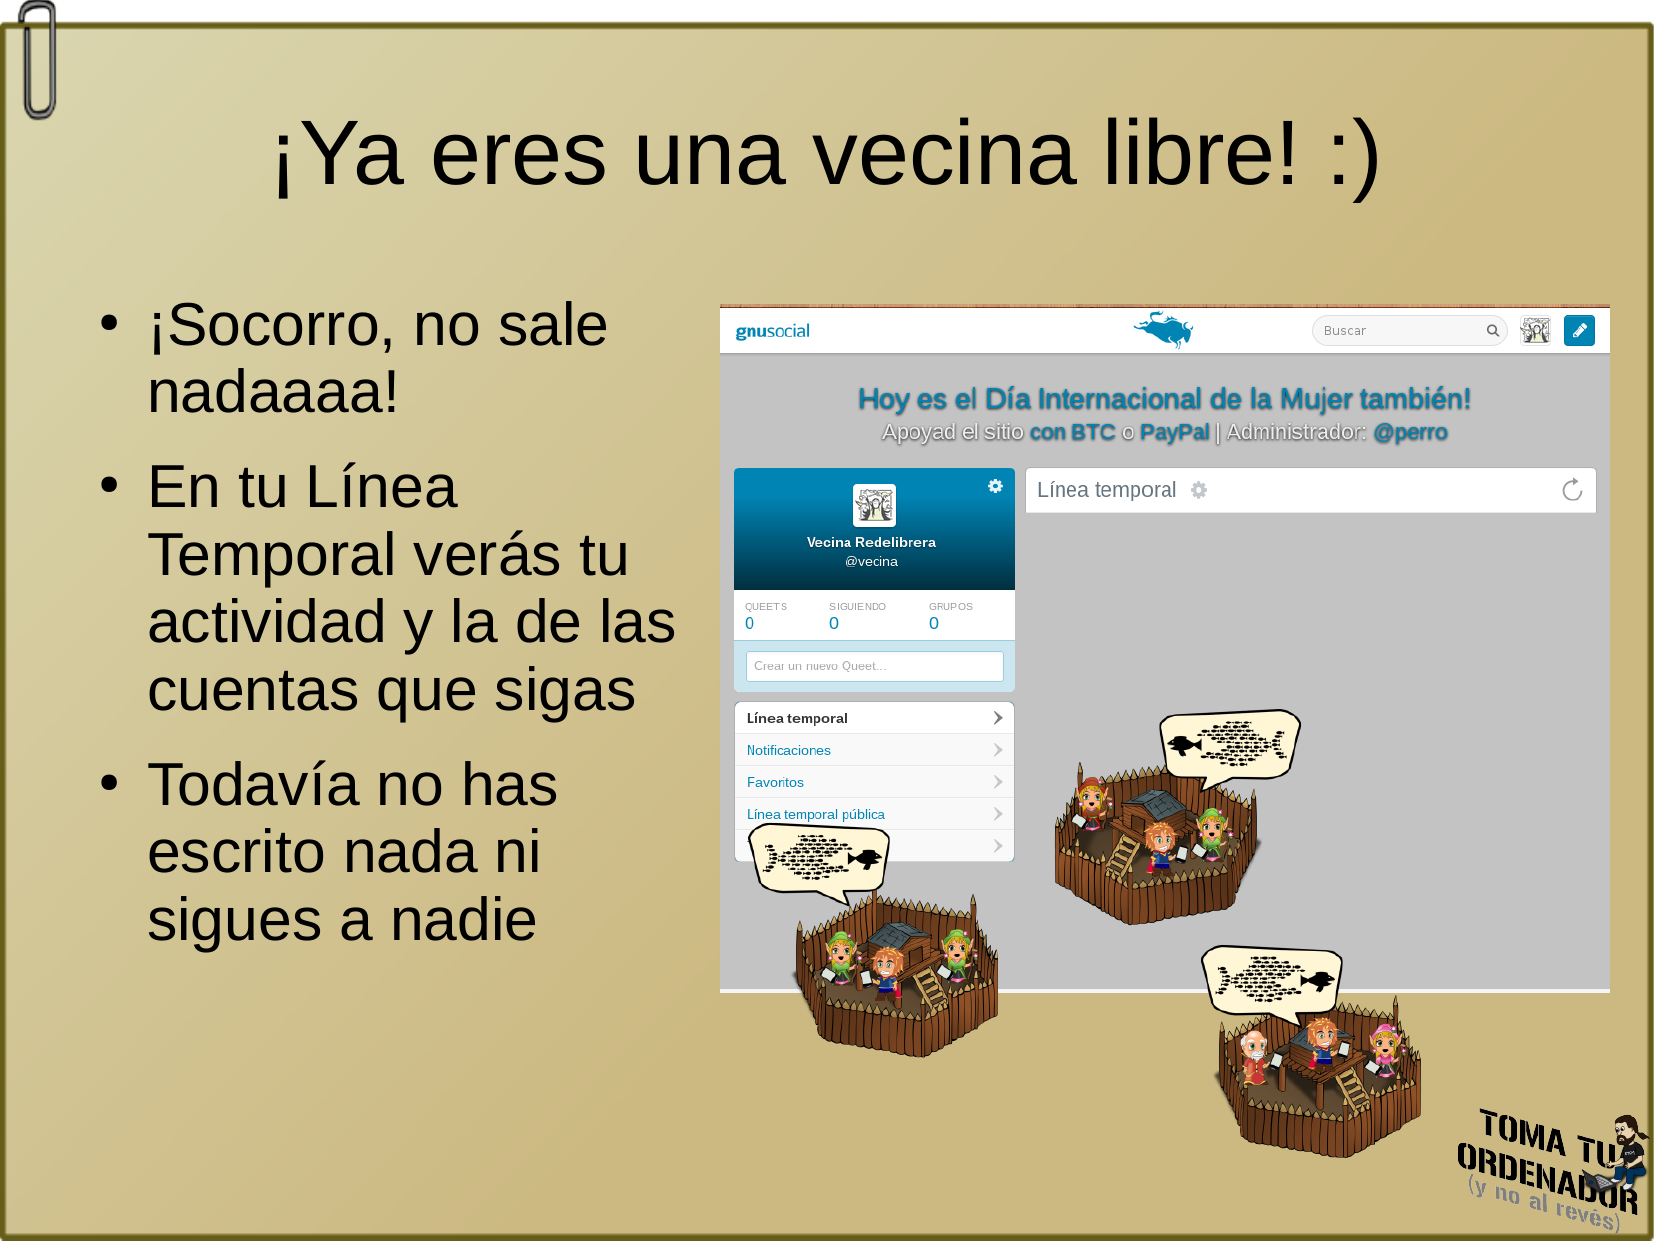

# ¡Ya eres una vecina libre! :)
¡Socorro, no sale nadaaaa!
En tu Línea Temporal verás tu actividad y la de las cuentas que sigas
Todavía no has escrito nada ni sigues a nadie